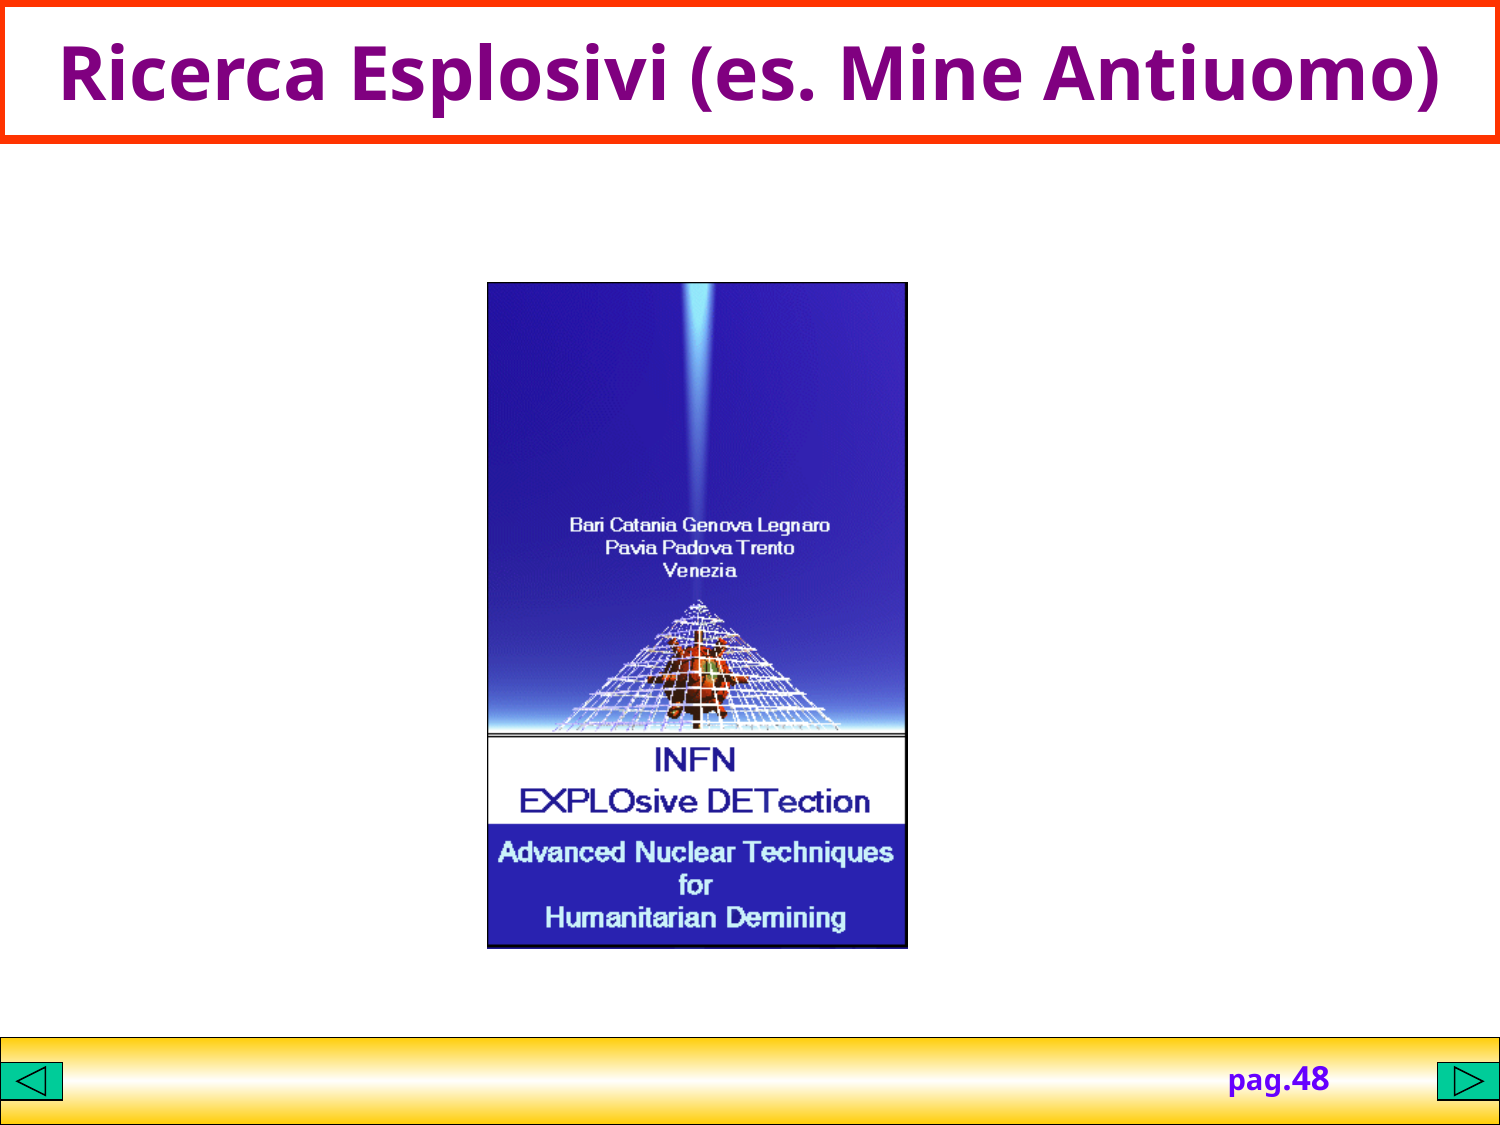

# Ricerca Esplosivi (es. Mine Antiuomo)
48